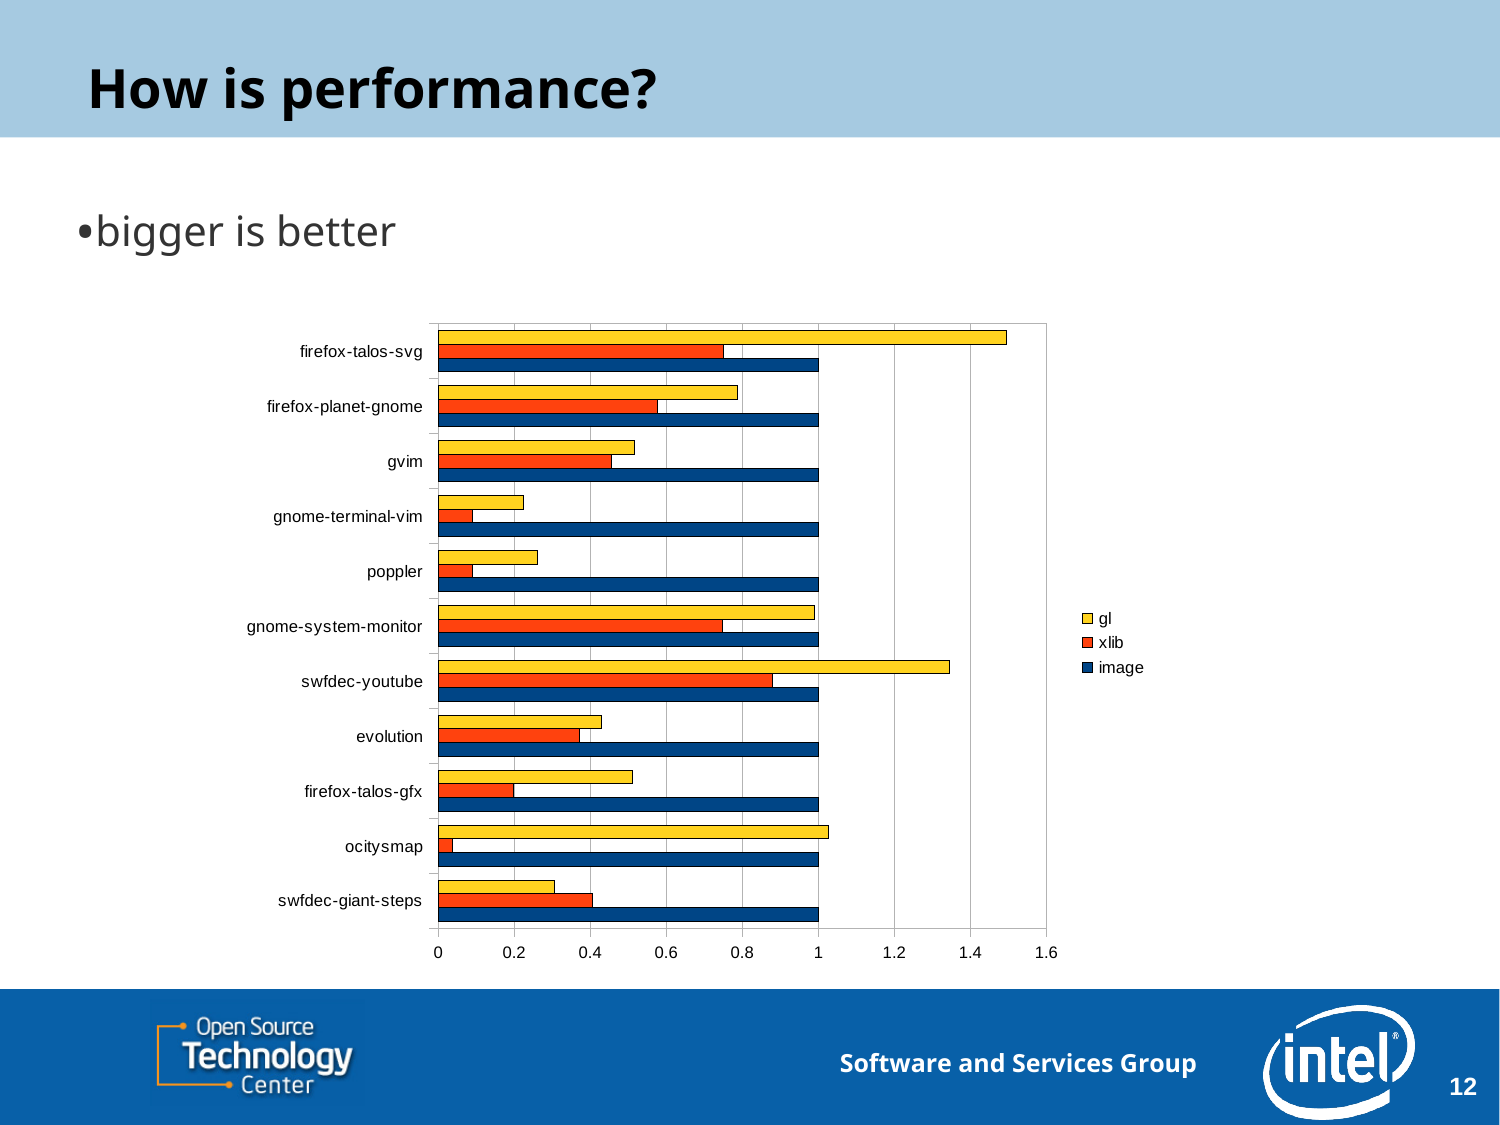

# How is performance?
bigger is better
### Chart
| Category | image | xlib | gl |
|---|---|---|---|
| swfdec-giant-steps | 1.0 | 0.405603835780641 | 0.305979428054708 |
| ocitysmap | 1.0 | 0.0387283538493637 | 1.02555248618785 |
| firefox-talos-gfx | 1.0 | 0.196802325581395 | 0.51176221577165 |
| evolution | 1.0 | 0.371558787112411 | 0.430236105179672 |
| swfdec-youtube | 1.0 | 0.878904205199791 | 1.34571199572535 |
| gnome-system-monitor | 1.0 | 0.747161778618732 | 0.989816700610998 |
| poppler | 1.0 | 0.0894110735790865 | 0.262504311831666 |
| gnome-terminal-vim | 1.0 | 0.0893979576920667 | 0.223702774729581 |
| gvim | 1.0 | 0.454802733638003 | 0.517126308011346 |
| firefox-planet-gnome | 1.0 | 0.576667189355077 | 0.788501592746876 |
| firefox-talos-svg | 1.0 | 0.751684450305719 | 1.49384098544233 |